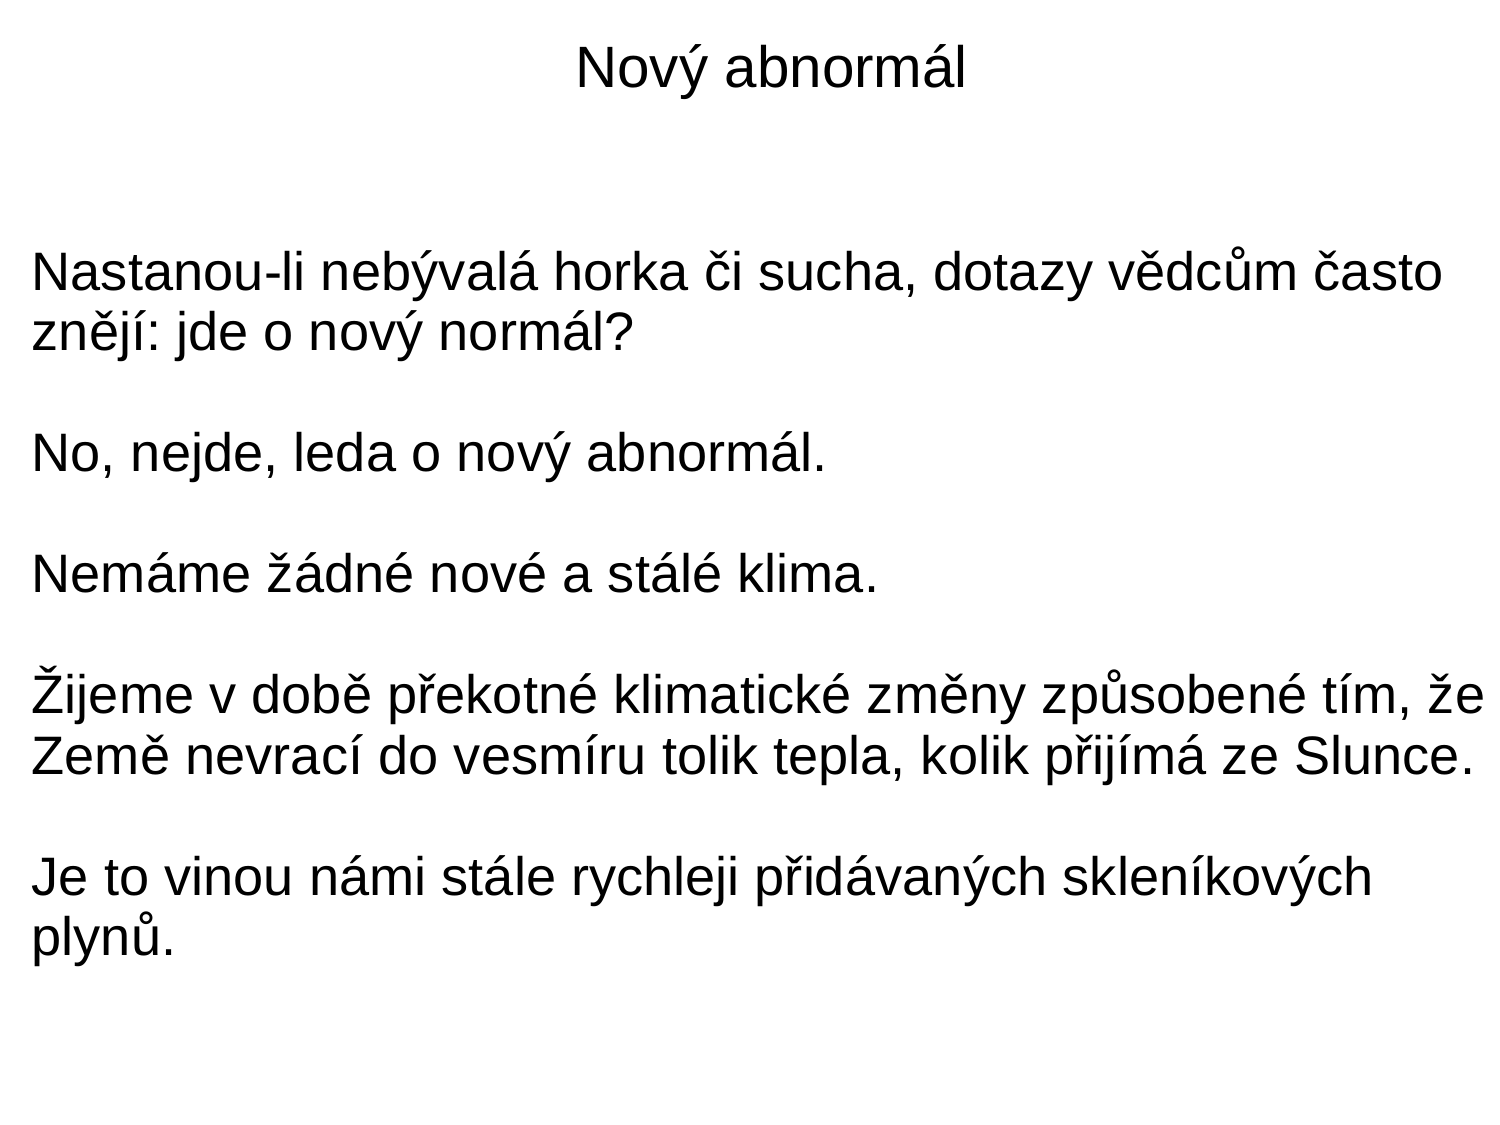

#
Nový abnormál
Nastanou-li nebývalá horka či sucha, dotazy vědcům často znějí: jde o nový normál?
No, nejde, leda o nový abnormál.
Nemáme žádné nové a stálé klima.
Žijeme v době překotné klimatické změny způsobené tím, že Země nevrací do vesmíru tolik tepla, kolik přijímá ze Slunce.
Je to vinou námi stále rychleji přidávaných skleníkových plynů.